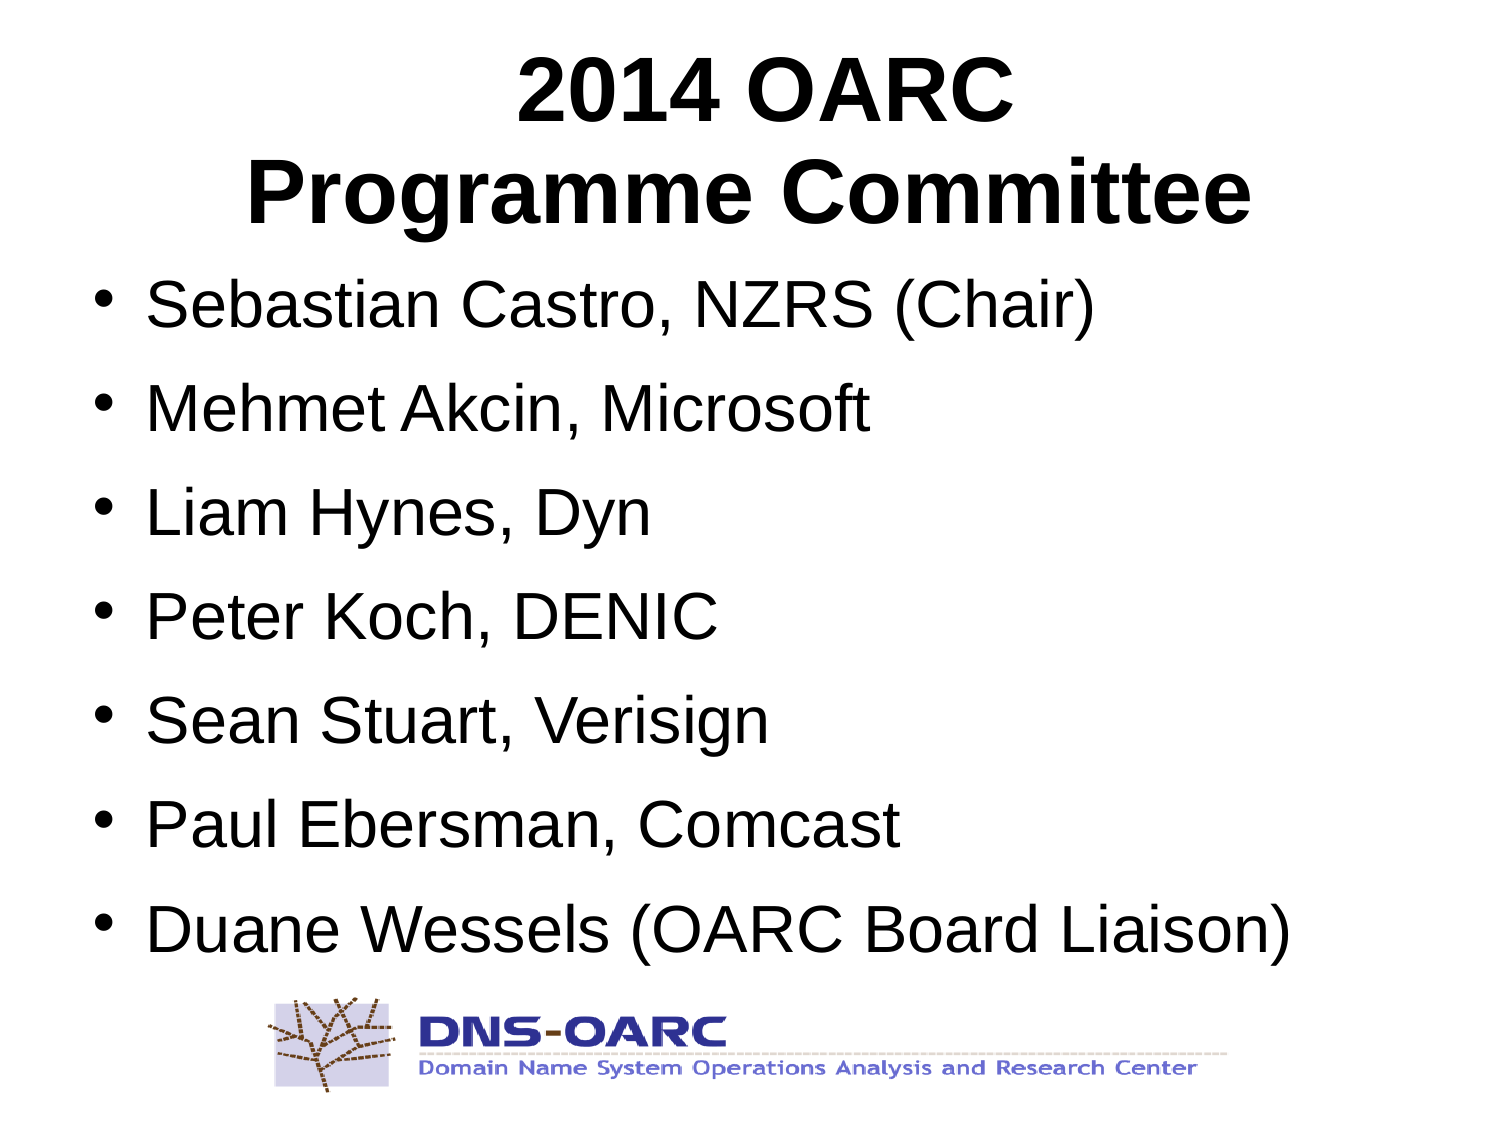

# 2014 OARC Programme Committee
Sebastian Castro, NZRS (Chair)
Mehmet Akcin, Microsoft
Liam Hynes, Dyn
Peter Koch, DENIC
Sean Stuart, Verisign
Paul Ebersman, Comcast
Duane Wessels (OARC Board Liaison)